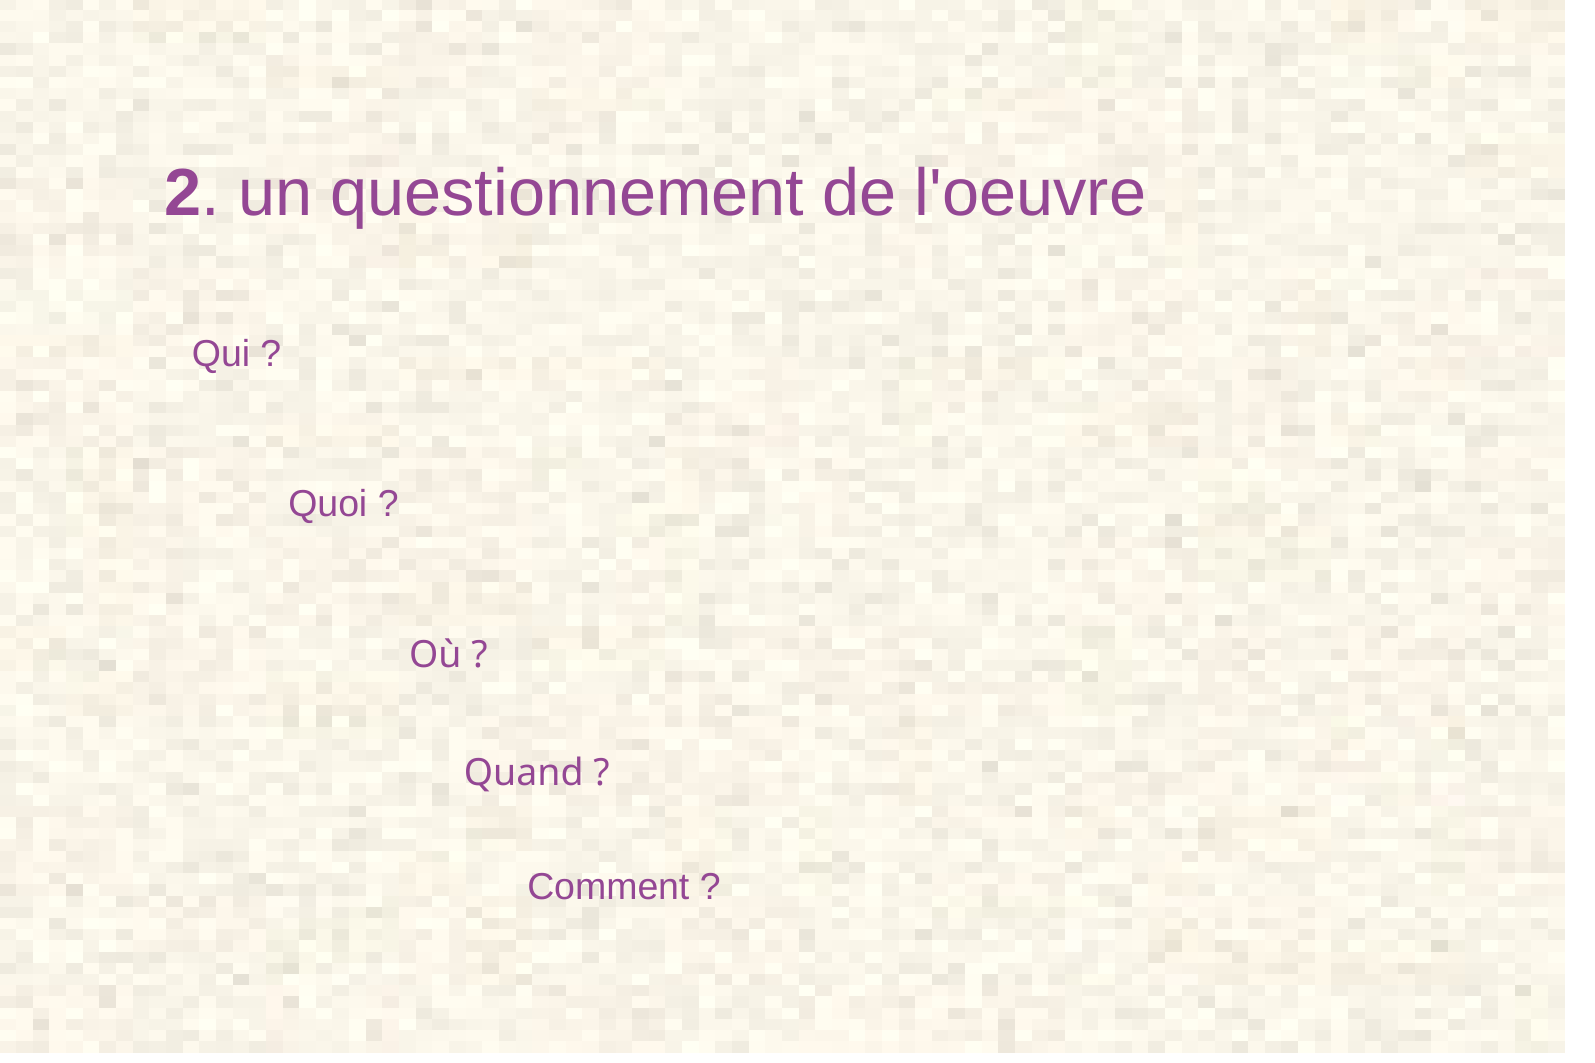

2. un questionnement de l'oeuvre
Qui ?
Quoi ?
 Où ?
 Quand ?
 Comment ?